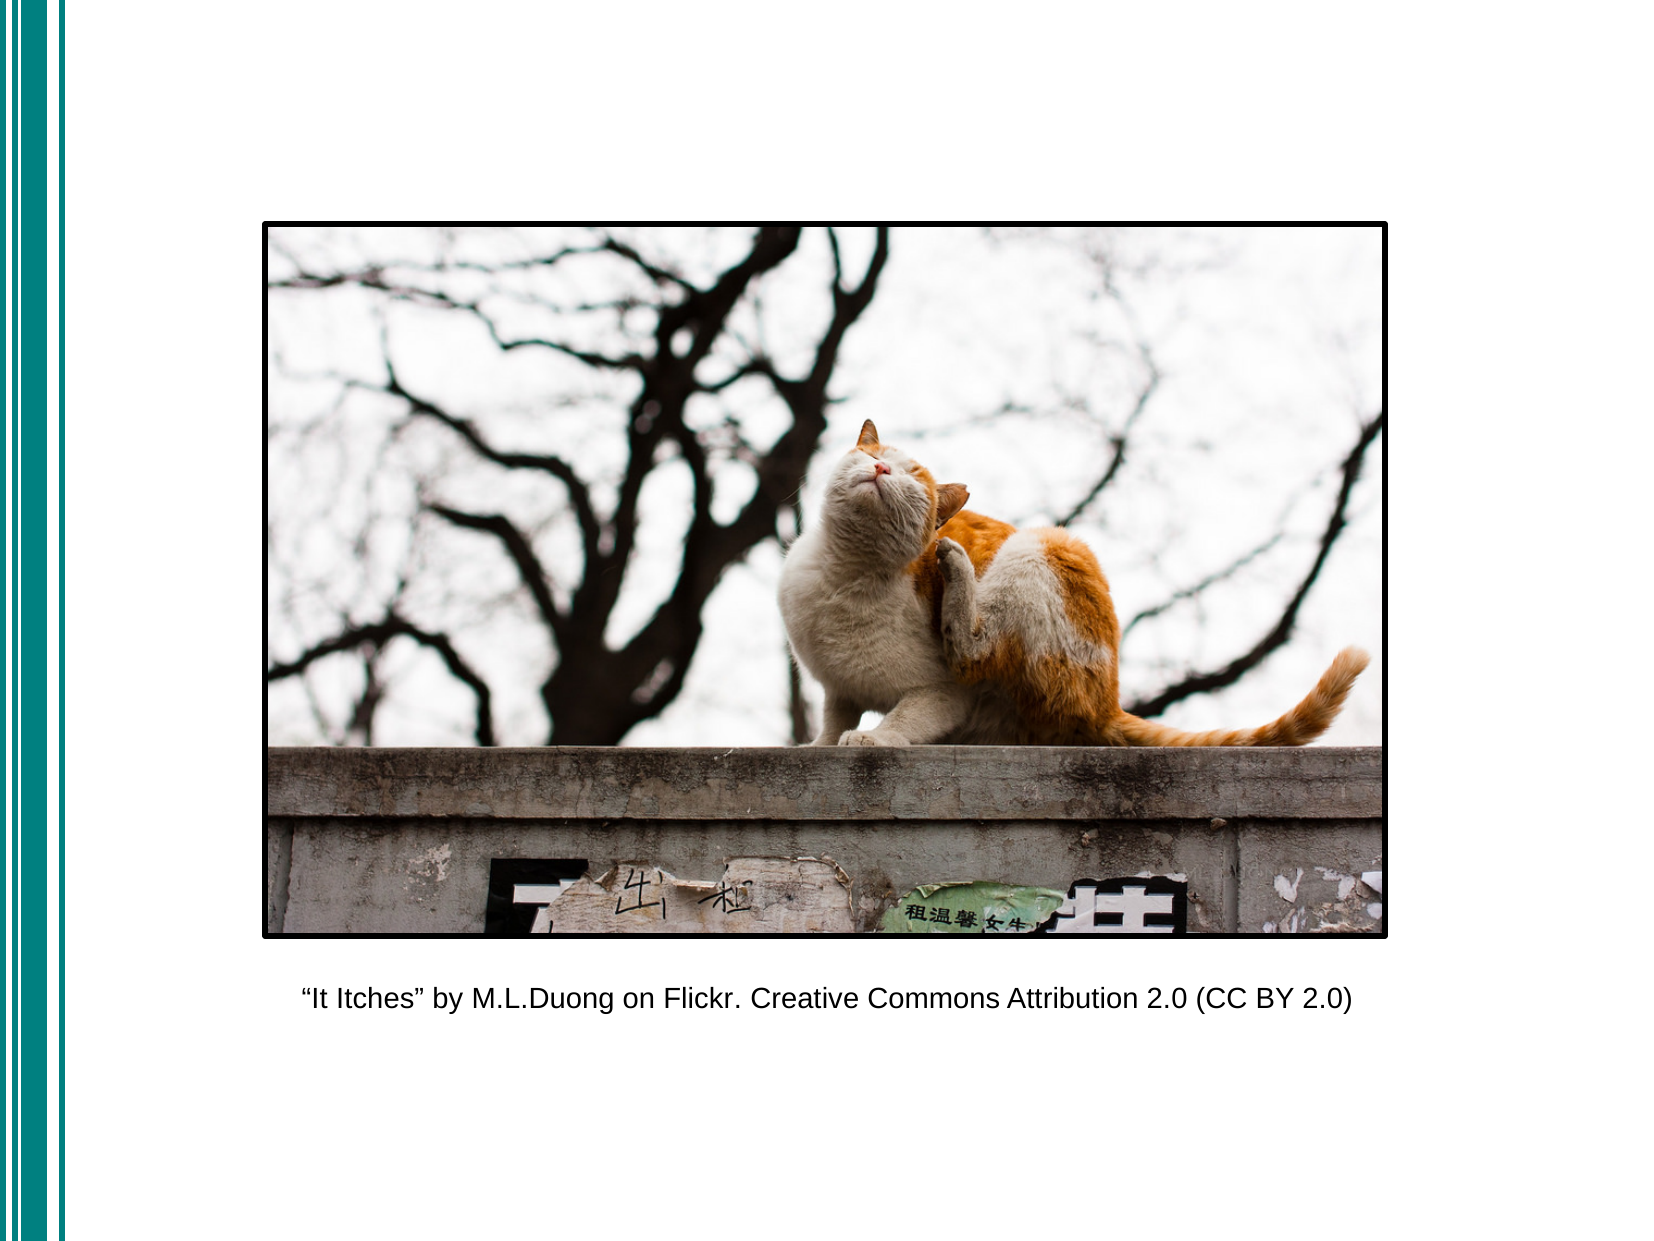

#
“It Itches” by M.L.Duong on Flickr. Creative Commons Attribution 2.0 (CC BY 2.0)